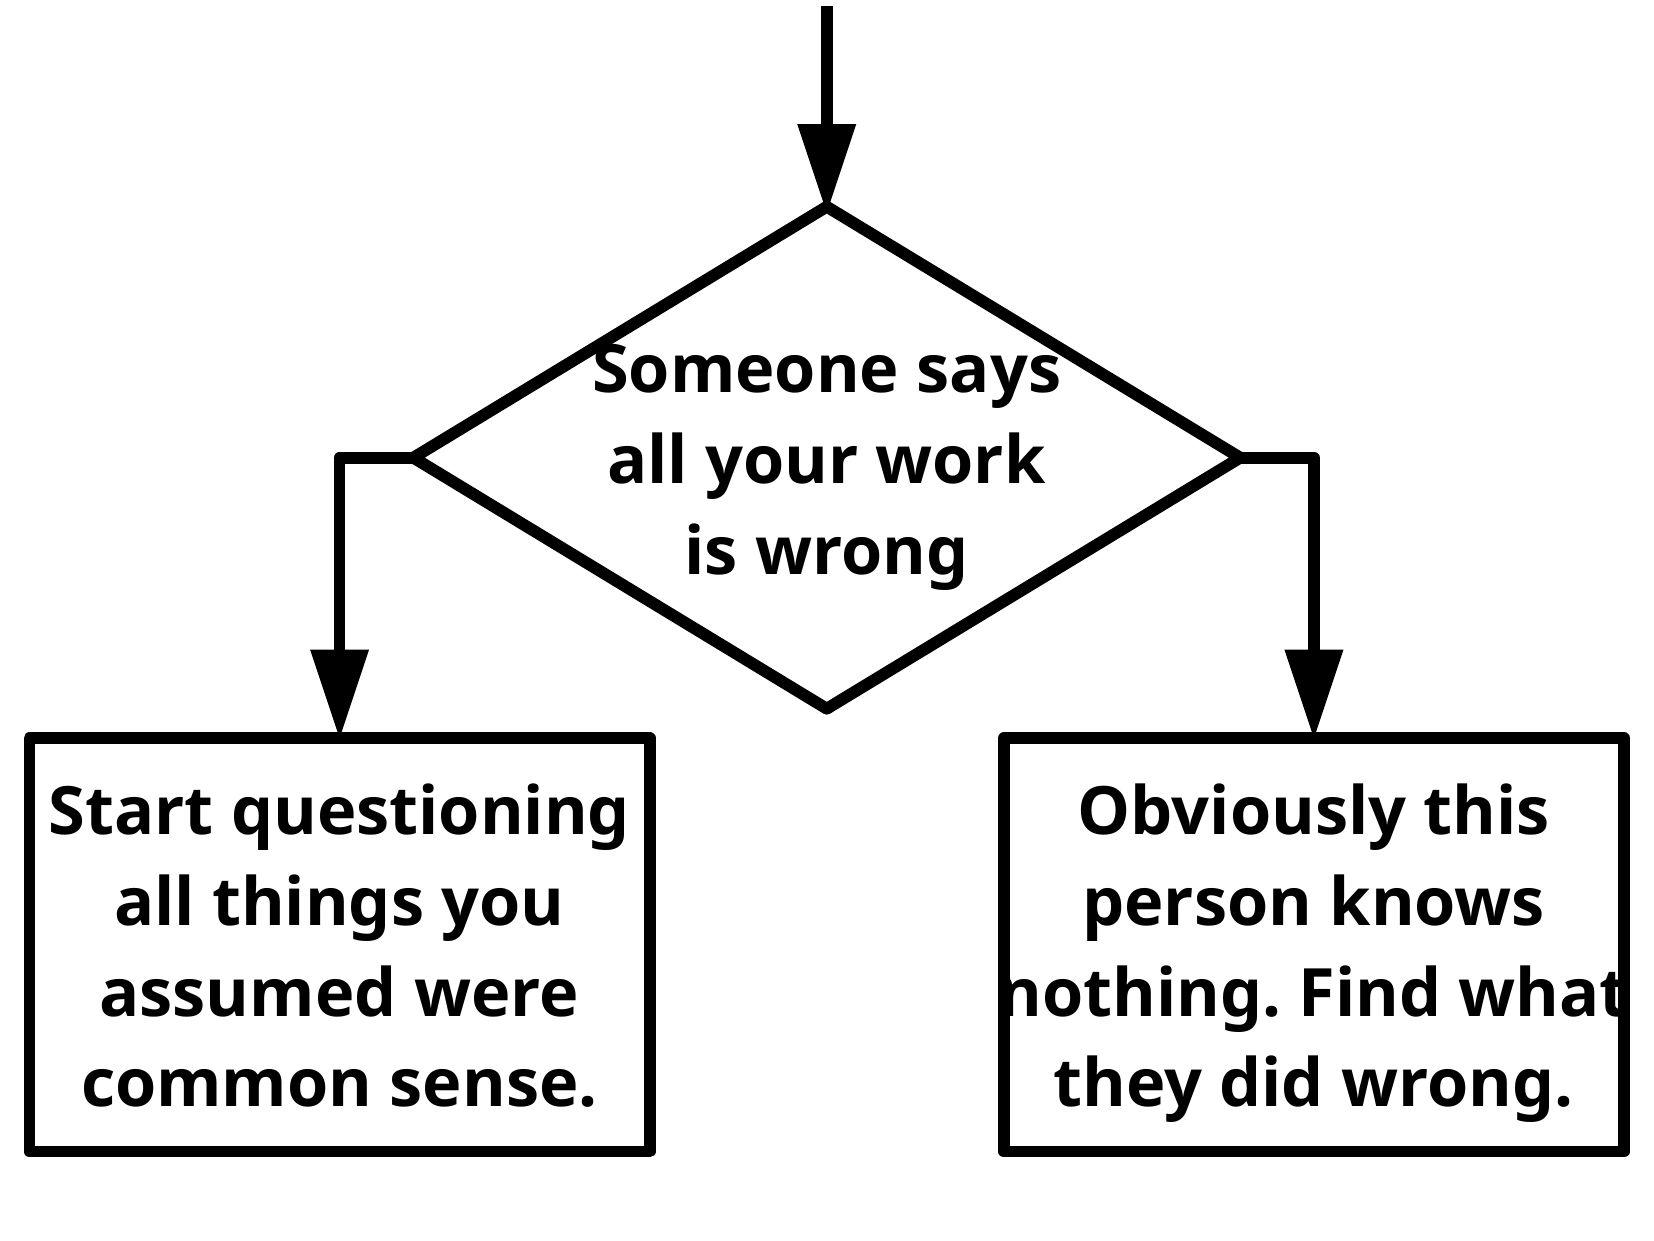

Someone says
all your work
is wrong
Start questioning
all things you
assumed were
common sense.
Obviously this
person knows
nothing. Find what
they did wrong.